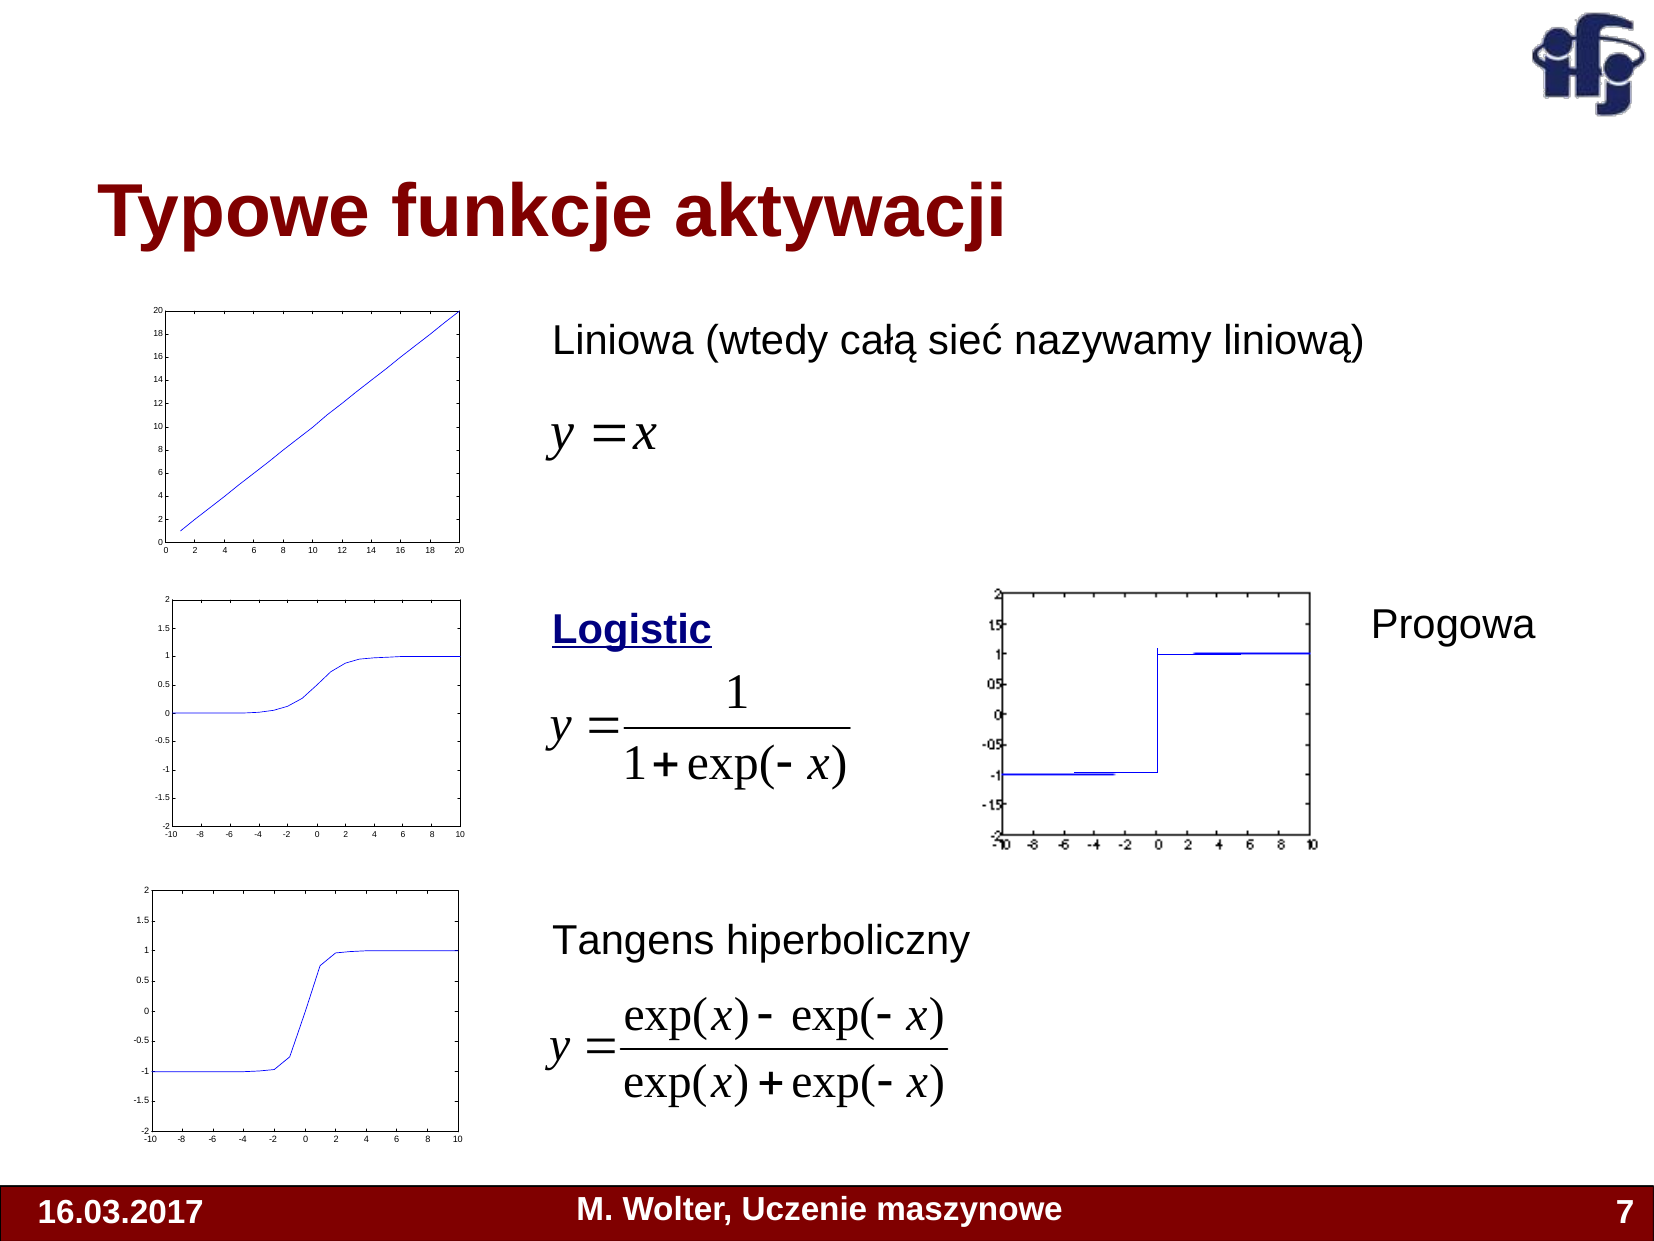

# Typowe funkcje aktywacji
Liniowa (wtedy całą sieć nazywamy liniową)
Progowa
Logistic
Tangens hiperboliczny
22 kwietnia 2009
Marcin Wolter, Sieci Neuronowe